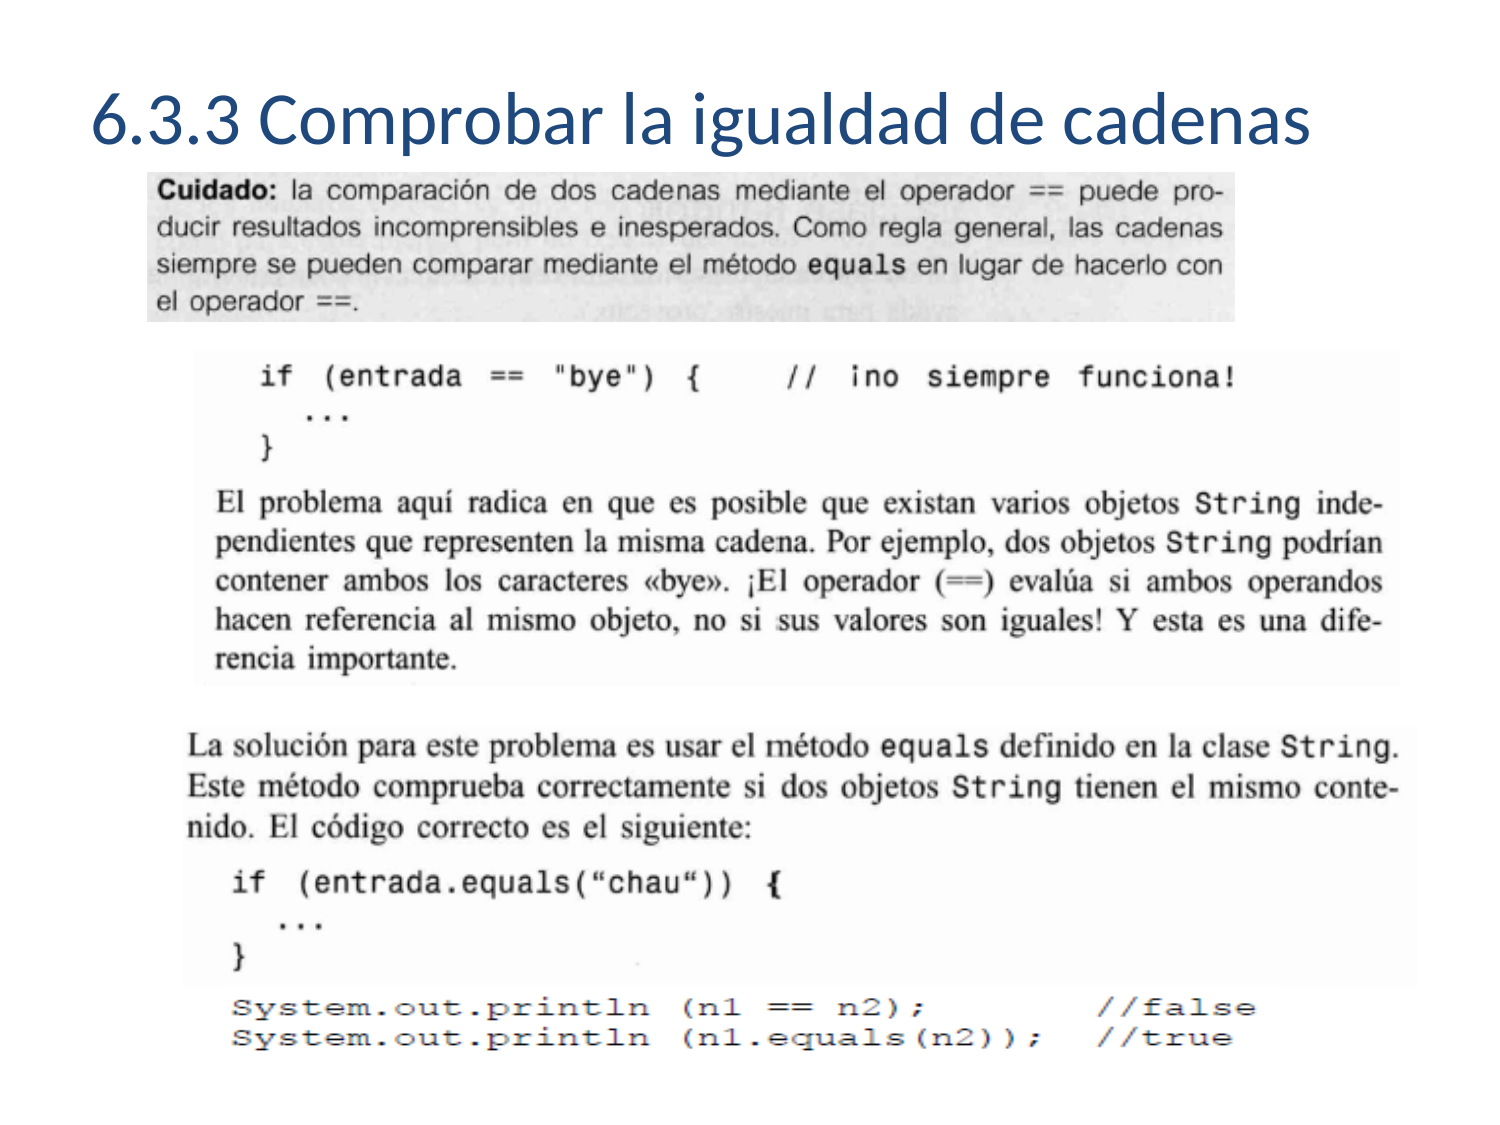

# 6.3.3 Comprobar la igualdad de cadenas